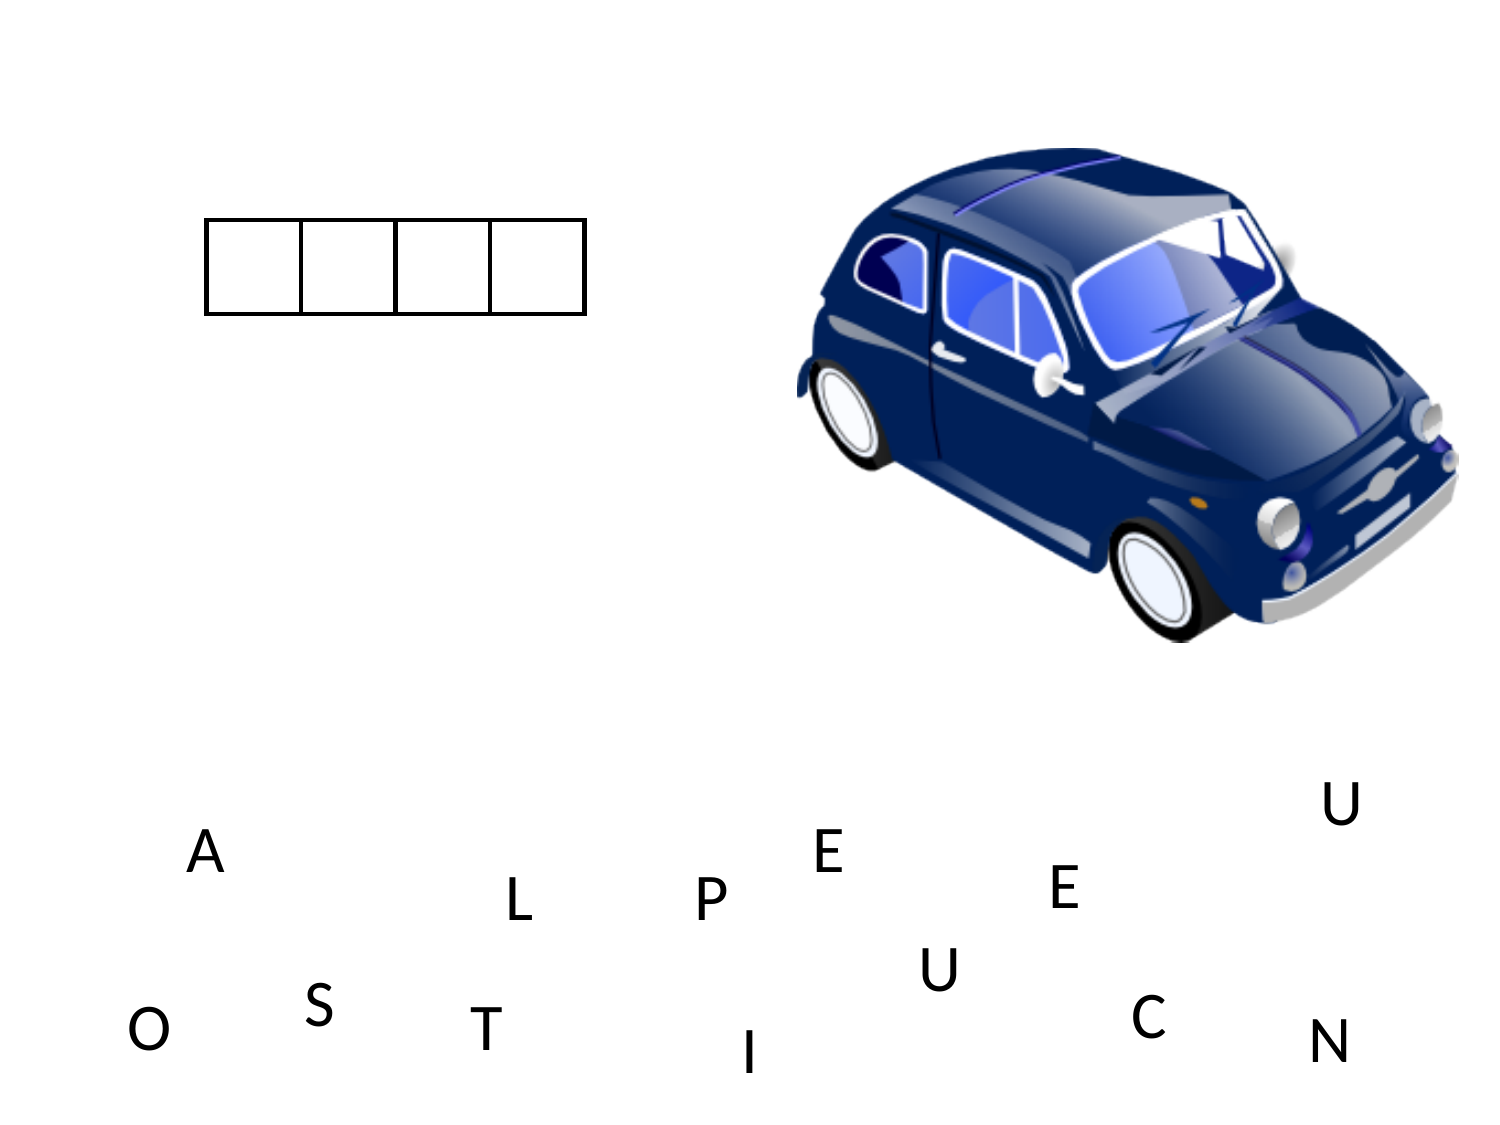

U
A
E
E
L
P
U
S
C
O
T
N
I